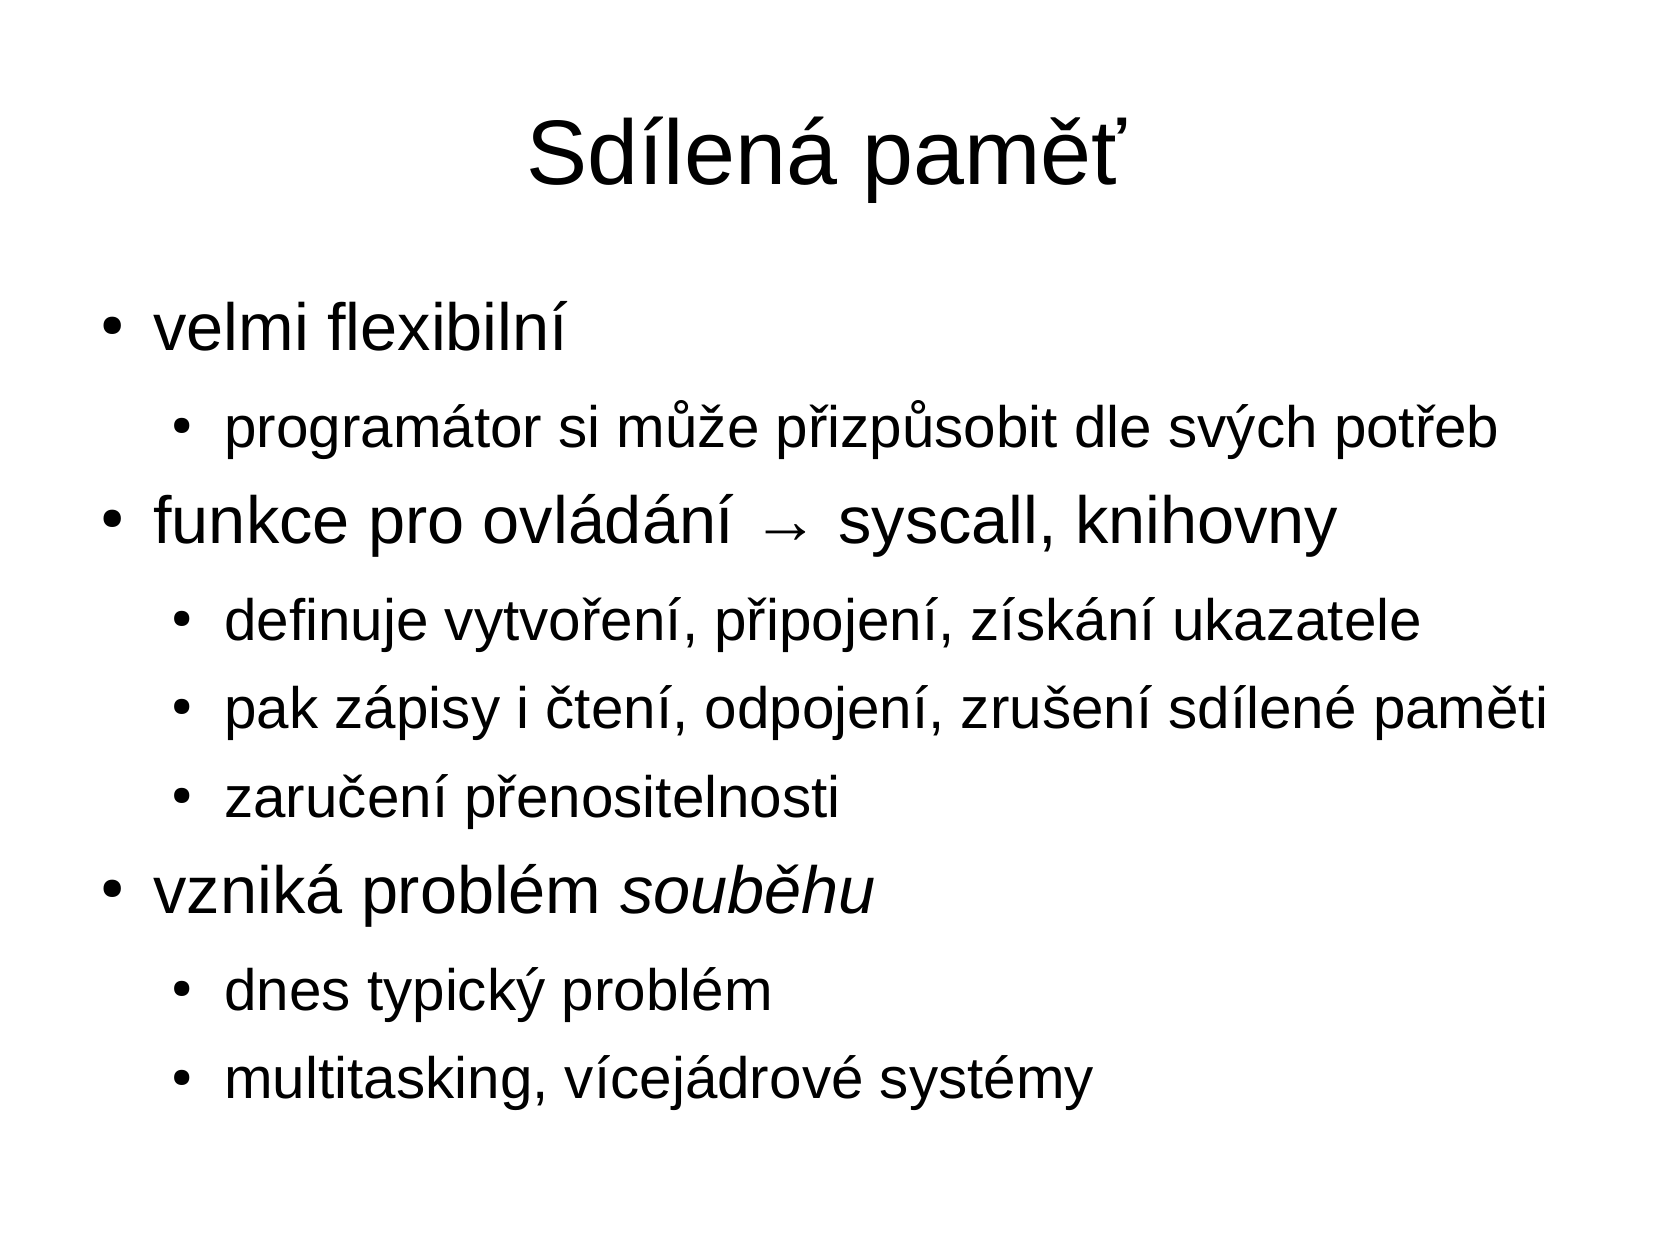

# Sdílená paměť
velmi flexibilní
programátor si může přizpůsobit dle svých potřeb
funkce pro ovládání → syscall, knihovny
definuje vytvoření, připojení, získání ukazatele
pak zápisy i čtení, odpojení, zrušení sdílené paměti
zaručení přenositelnosti
vzniká problém souběhu
dnes typický problém
multitasking, vícejádrové systémy